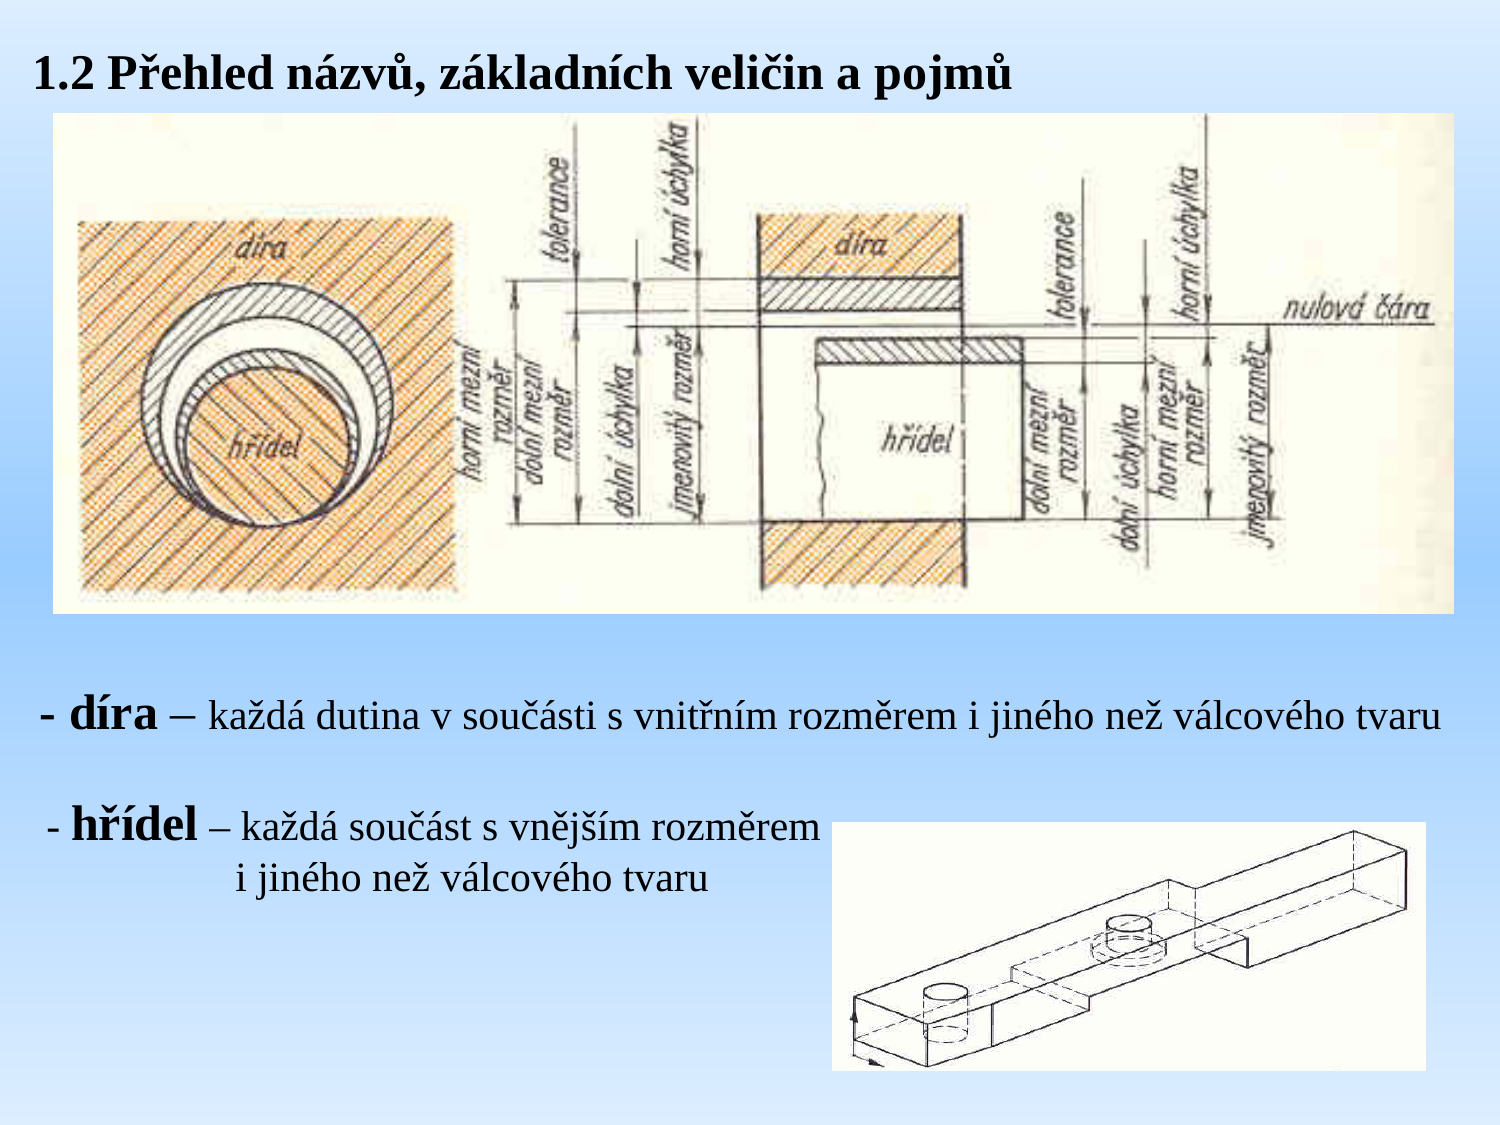

1.2 Přehled názvů, základních veličin a pojmů
 - díra – každá dutina v součásti s vnitřním rozměrem i jiného než válcového tvaru
 - hřídel – každá součást s vnějším rozměrem
 i jiného než válcového tvaru